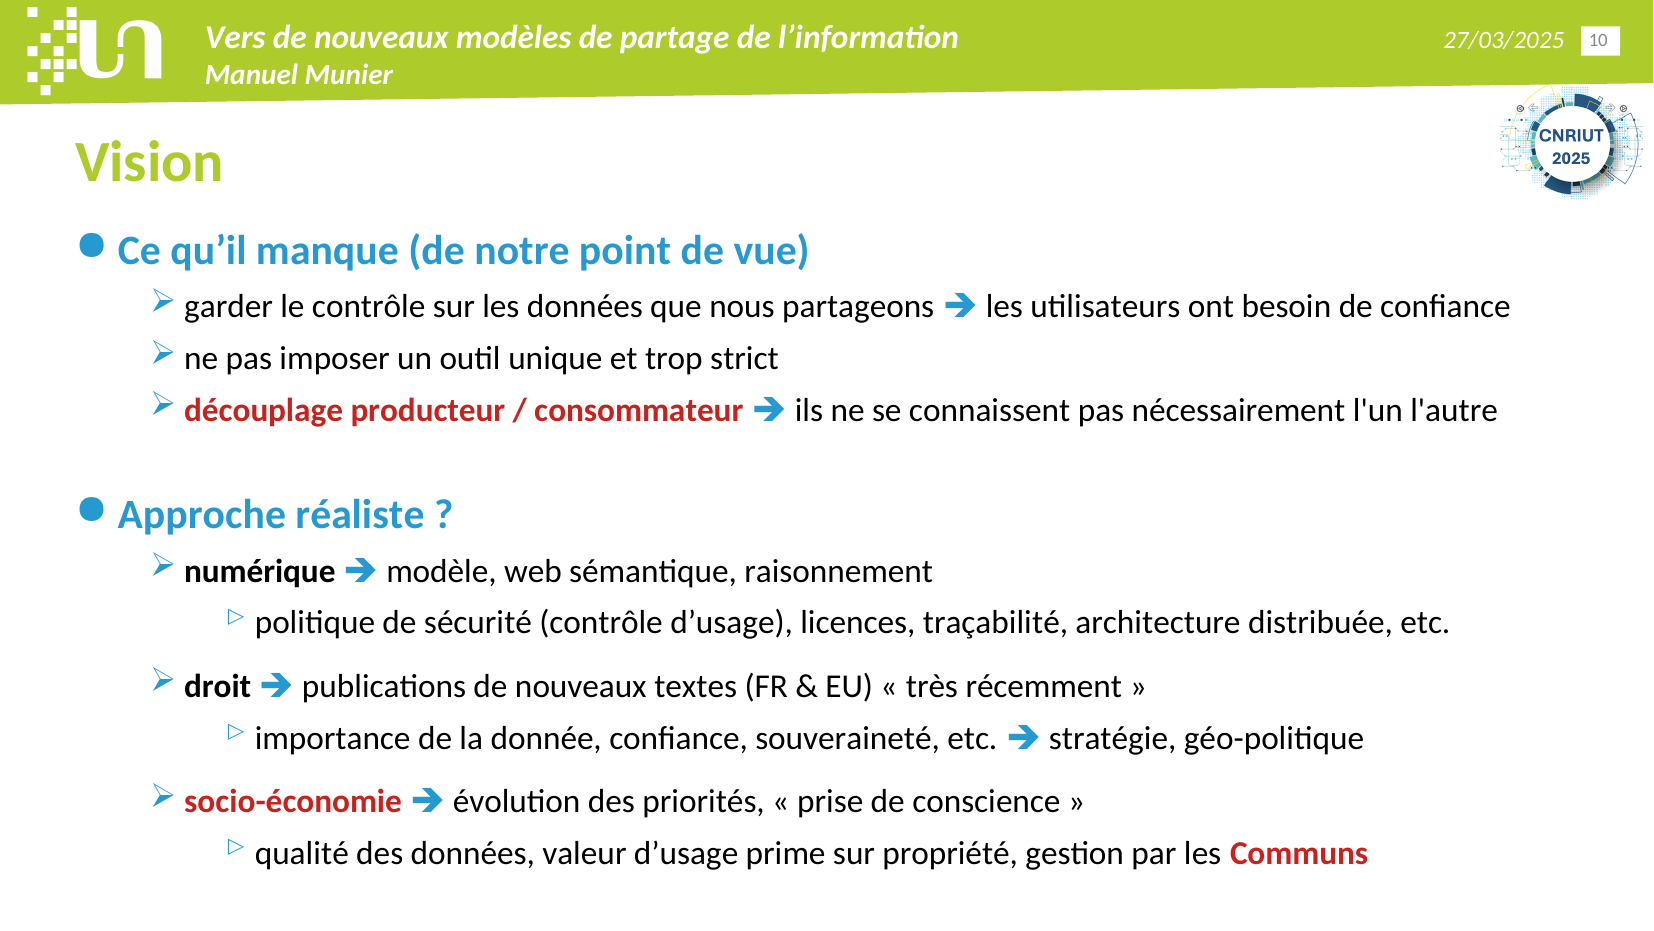

Vers de nouveaux modèles de partage de l’information
Manuel Munier
27/03/2025
Vision
 Ce qu’il manque (de notre point de vue)
 garder le contrôle sur les données que nous partageons ➔ les utilisateurs ont besoin de confiance
 ne pas imposer un outil unique et trop strict
 découplage producteur / consommateur ➔ ils ne se connaissent pas nécessairement l'un l'autre
 Approche réaliste ?
 numérique ➔ modèle, web sémantique, raisonnement
 politique de sécurité (contrôle d’usage), licences, traçabilité, architecture distribuée, etc.
 droit ➔ publications de nouveaux textes (FR & EU) « très récemment »
 importance de la donnée, confiance, souveraineté, etc. ➔ stratégie, géo-politique
 socio-économie ➔ évolution des priorités, « prise de conscience »
 qualité des données, valeur d’usage prime sur propriété, gestion par les Communs